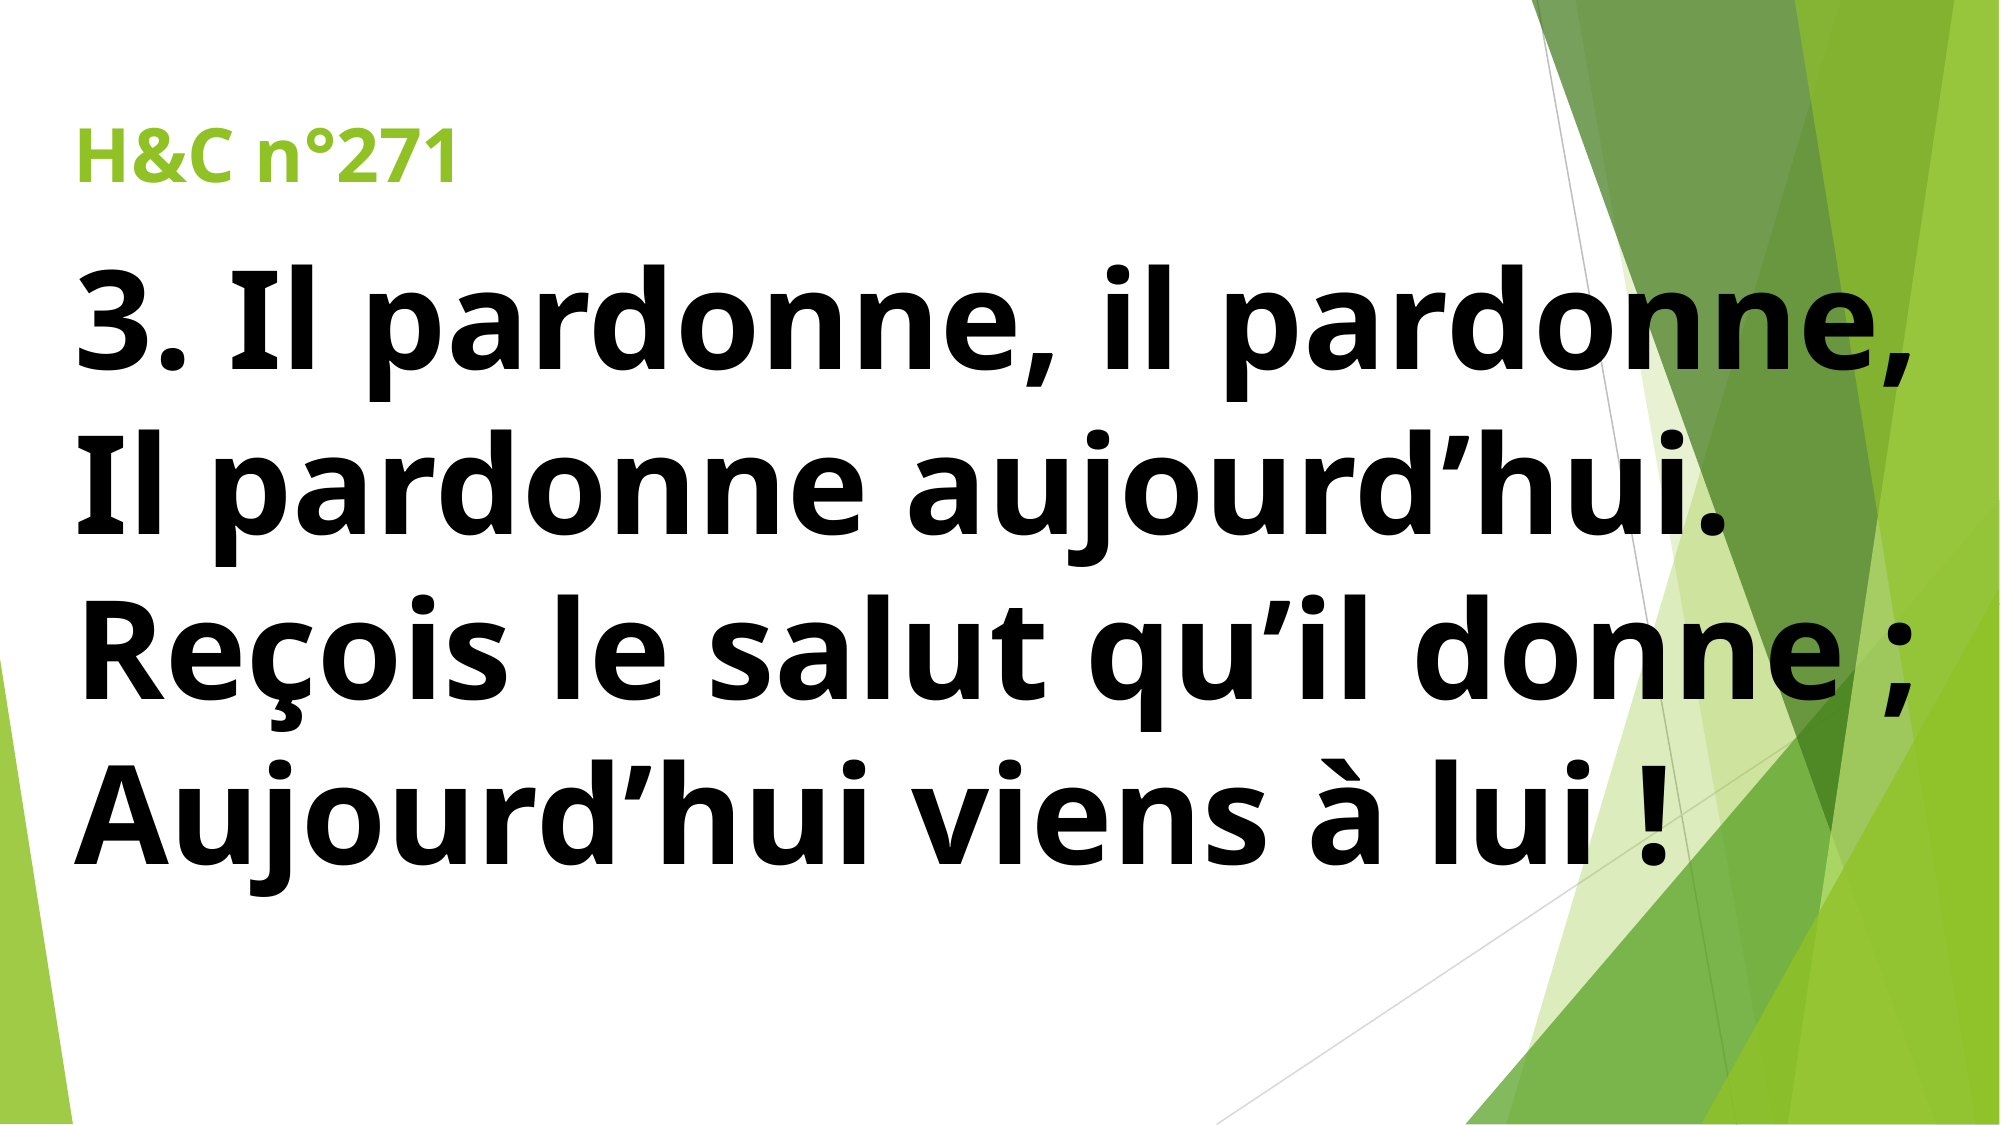

H&C n°271
3. Il pardonne, il pardonne,
Il pardonne aujourd’hui.
Reçois le salut qu’il donne ;
Aujourd’hui viens à lui !